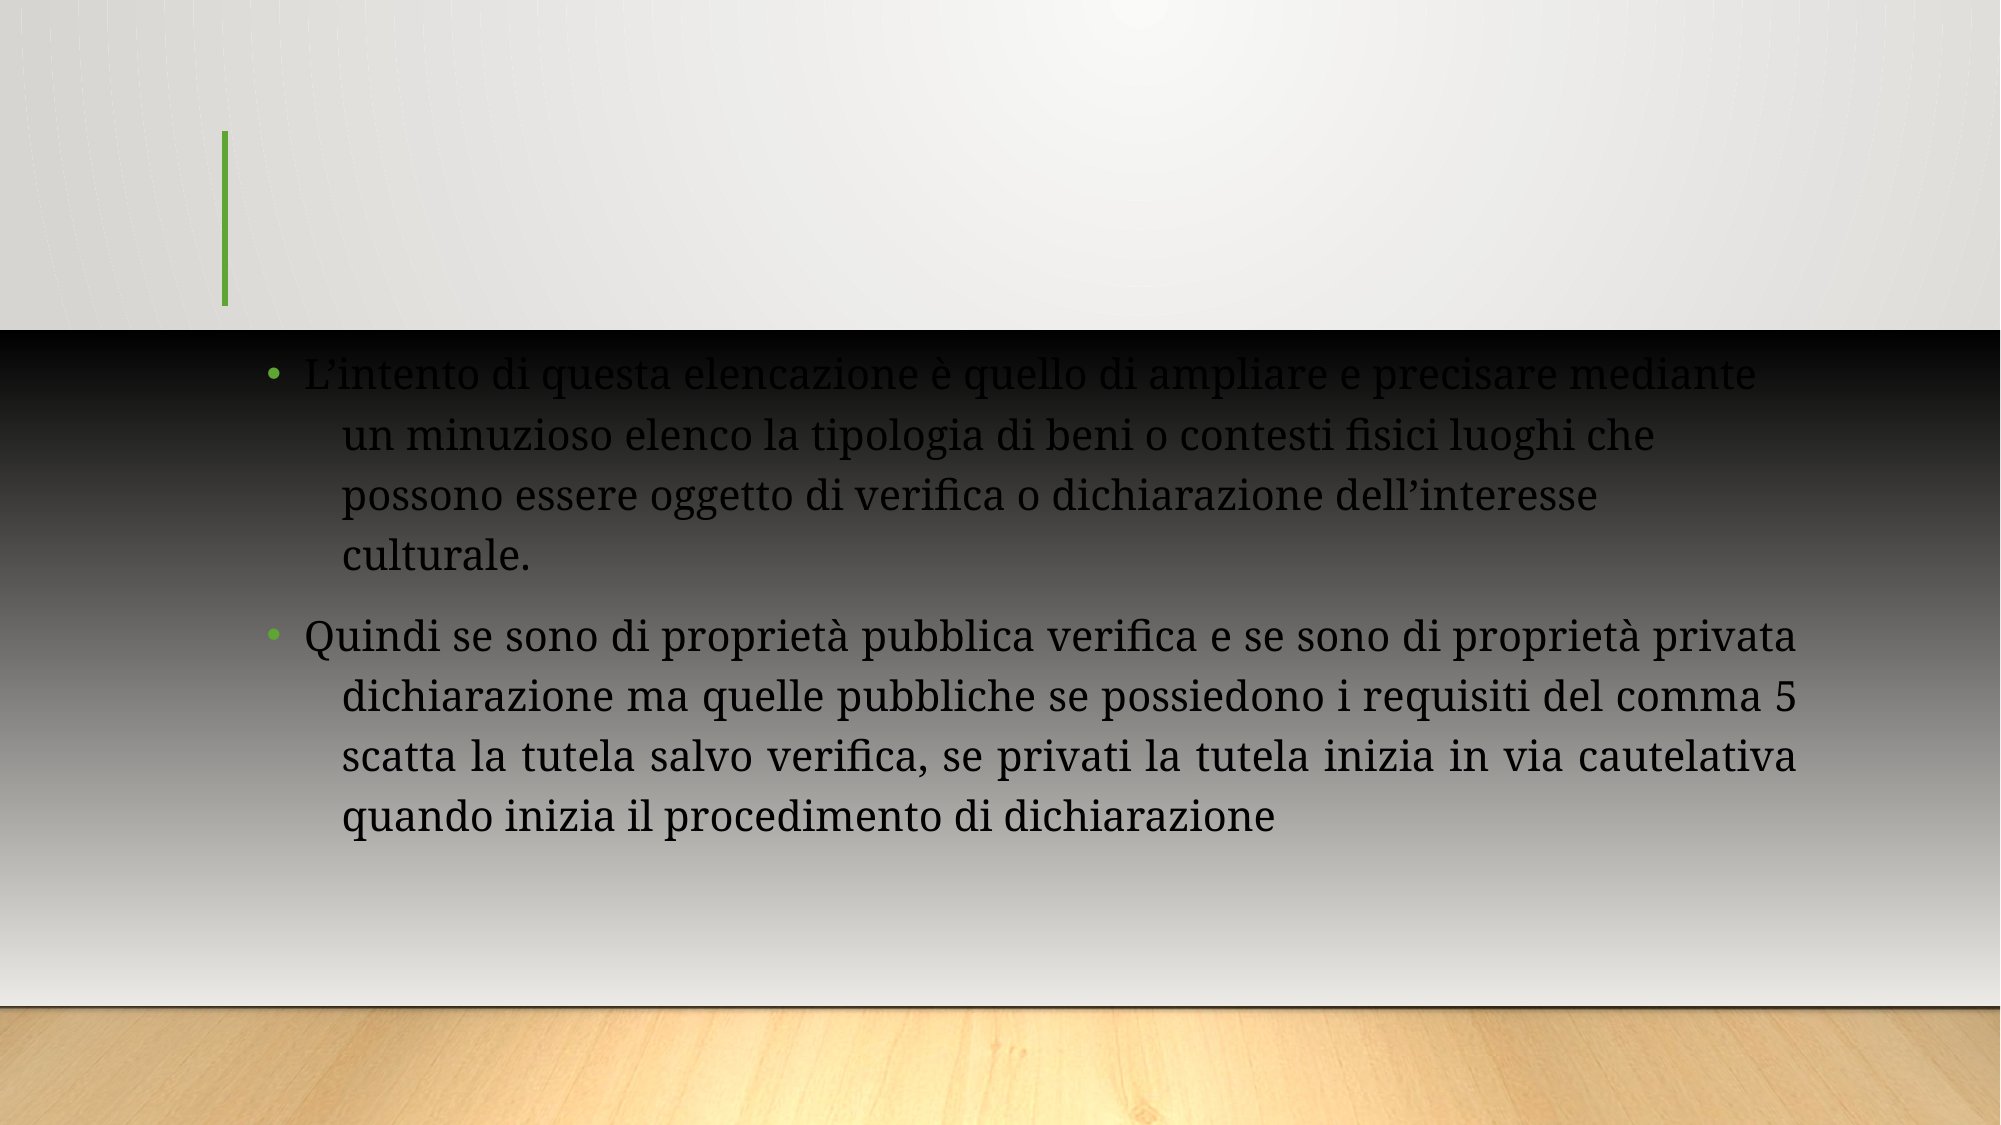

#
L’intento di questa elencazione è quello di ampliare e precisare mediante un minuzioso elenco la tipologia di beni o contesti fisici luoghi che possono essere oggetto di verifica o dichiarazione dell’interesse culturale.
Quindi se sono di proprietà pubblica verifica e se sono di proprietà privata dichiarazione ma quelle pubbliche se possiedono i requisiti del comma 5 scatta la tutela salvo verifica, se privati la tutela inizia in via cautelativa quando inizia il procedimento di dichiarazione